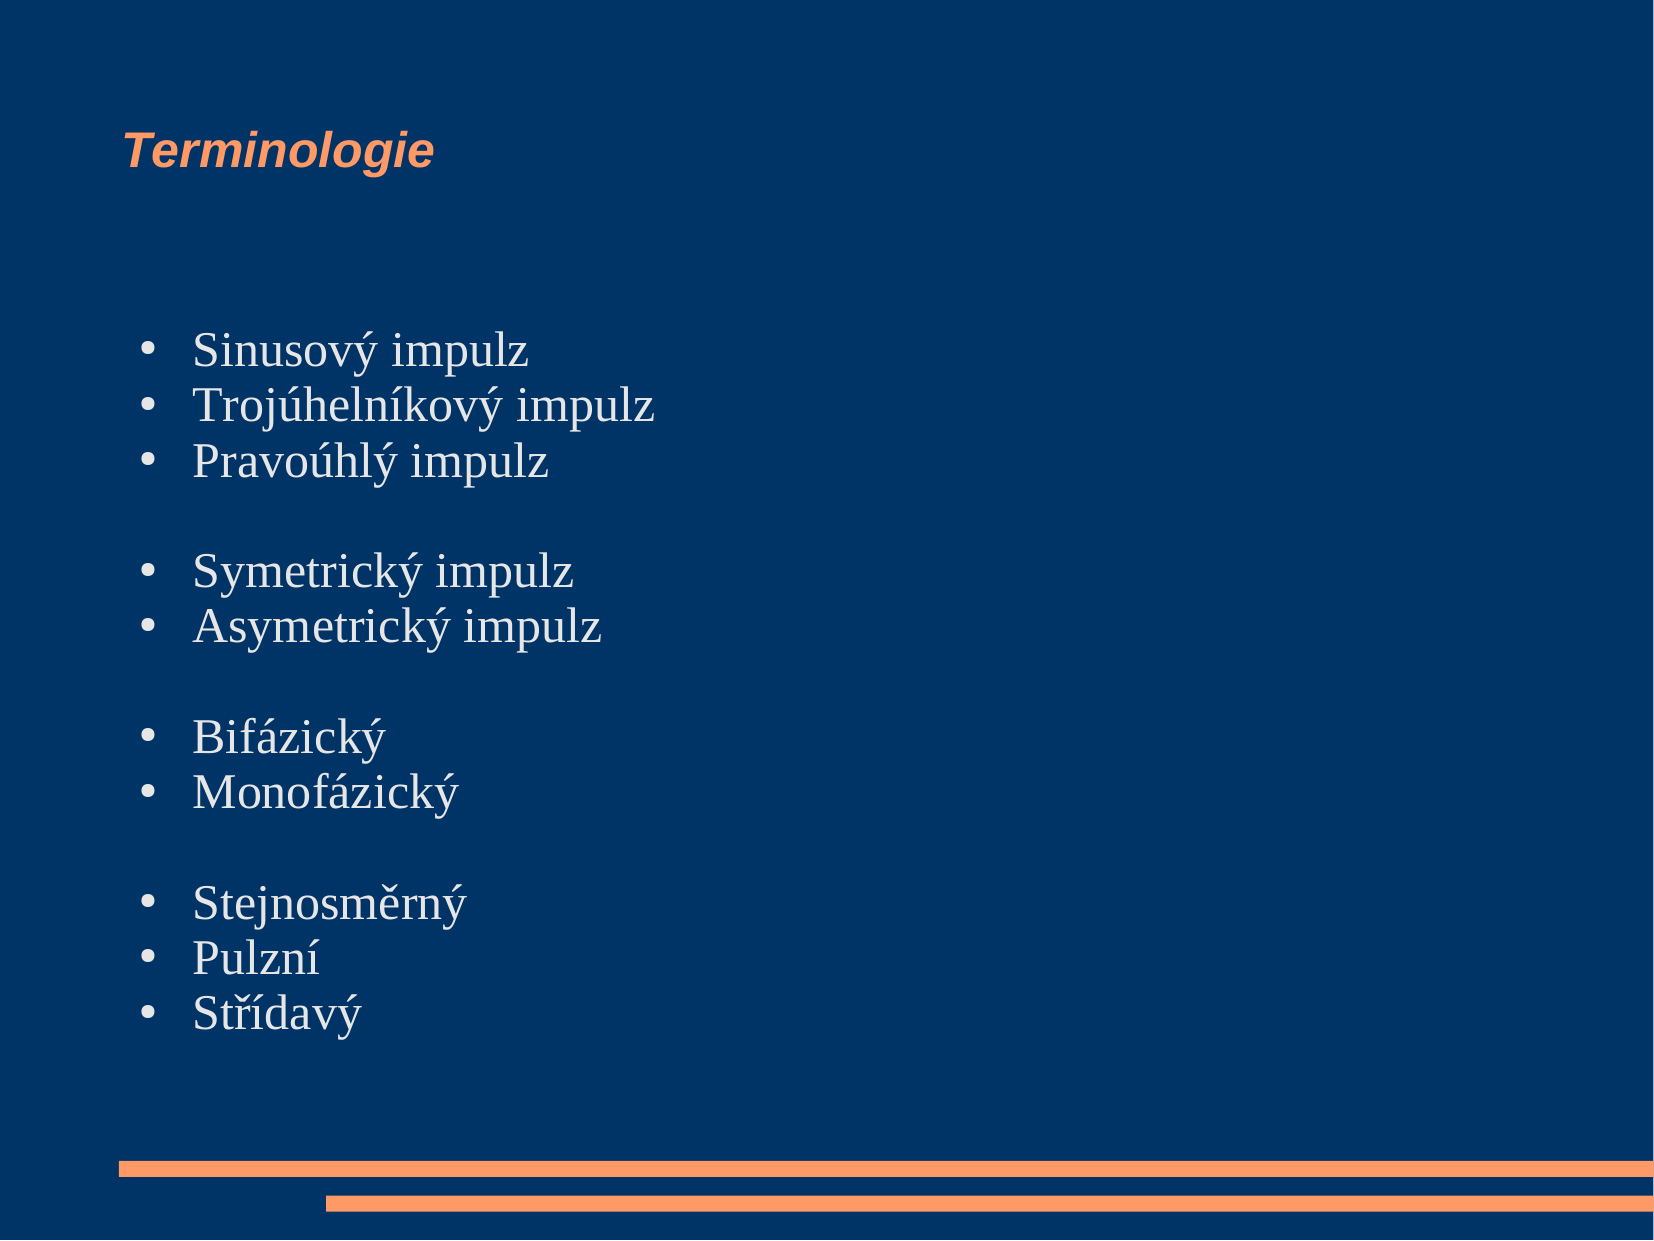

# Terminologie
Sinusový impulz
Trojúhelníkový impulz
Pravoúhlý impulz
Symetrický impulz
Asymetrický impulz
Bifázický
Monofázický
Stejnosměrný
Pulzní
Střídavý